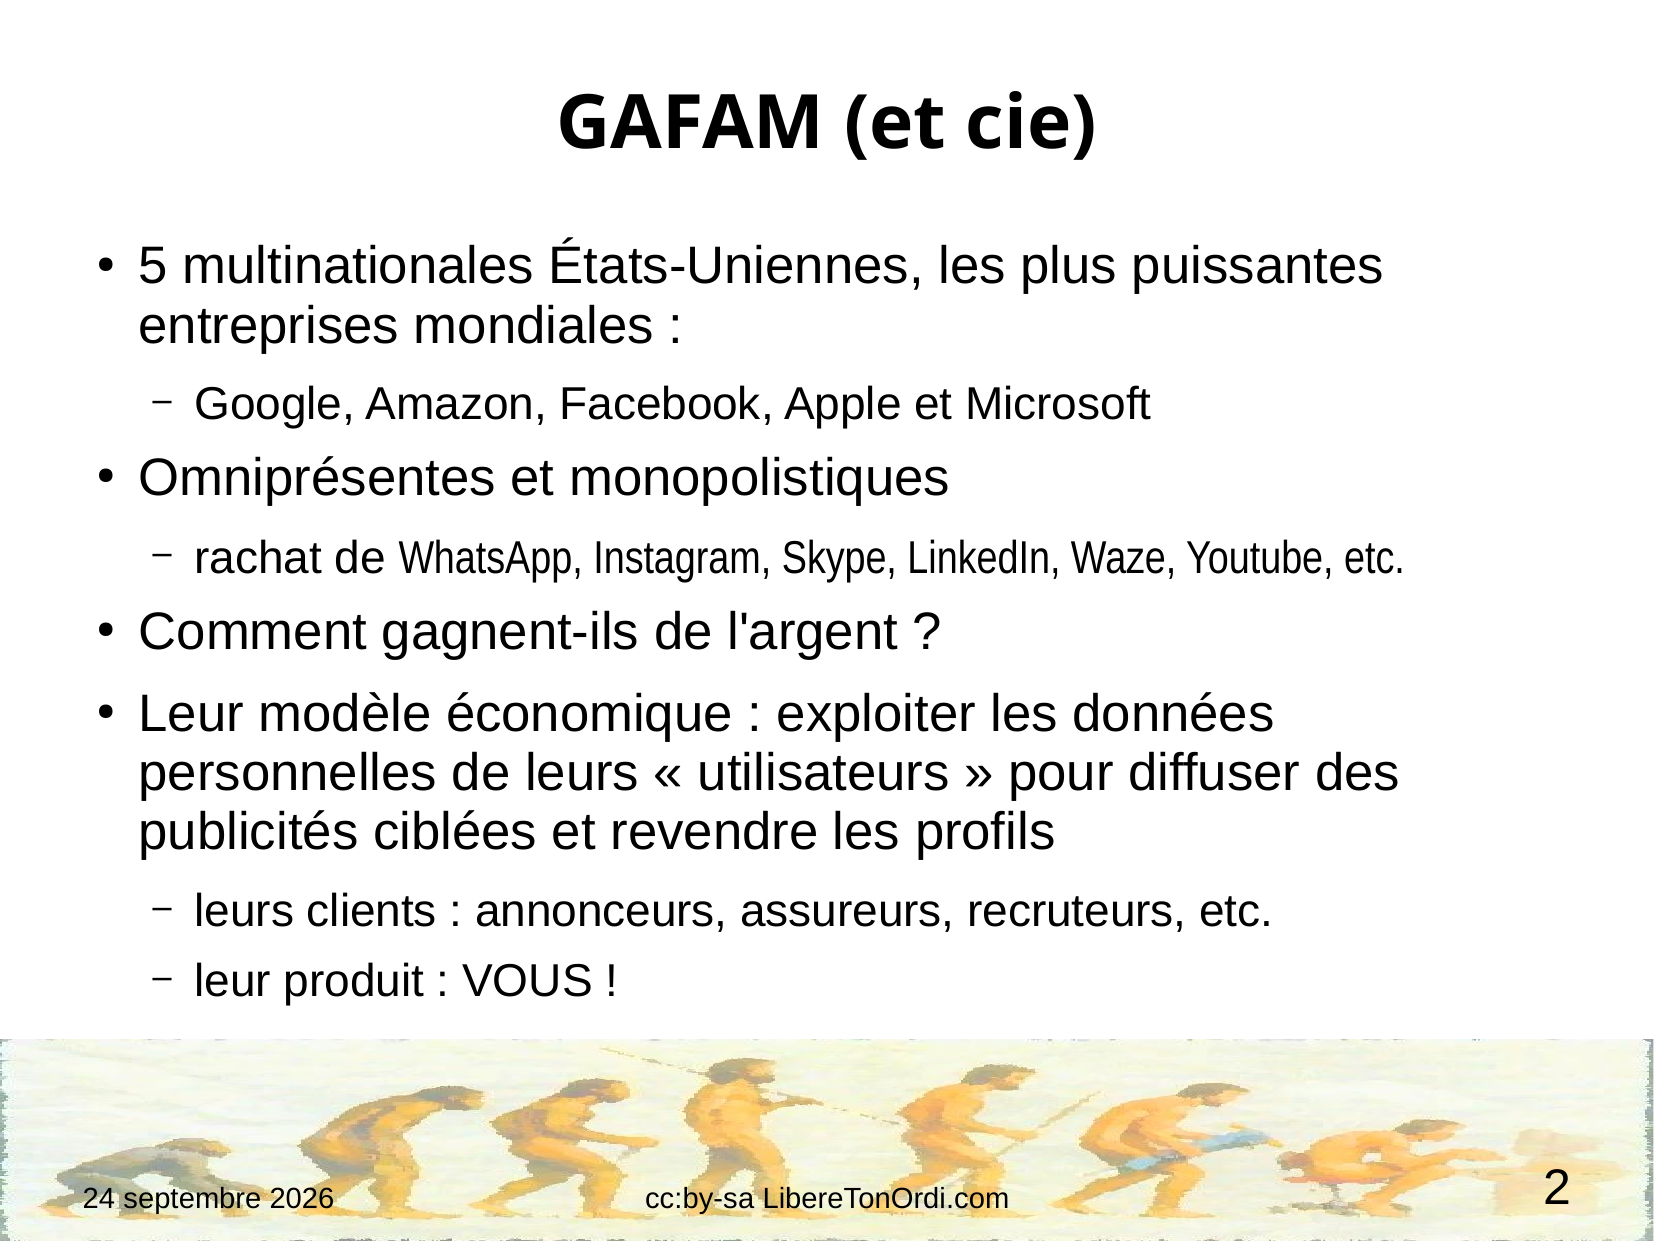

# GAFAM (et cie)
5 multinationales États-Uniennes, les plus puissantes entreprises mondiales :
Google, Amazon, Facebook, Apple et Microsoft
Omniprésentes et monopolistiques
rachat de WhatsApp, Instagram, Skype, LinkedIn, Waze, Youtube, etc.
Comment gagnent-ils de l'argent ?
Leur modèle économique : exploiter les données personnelles de leurs « utilisateurs » pour diffuser des publicités ciblées et revendre les profils
leurs clients : annonceurs, assureurs, recruteurs, etc.
leur produit : VOUS !
cc:by-sa LibereTonOrdi.com
2